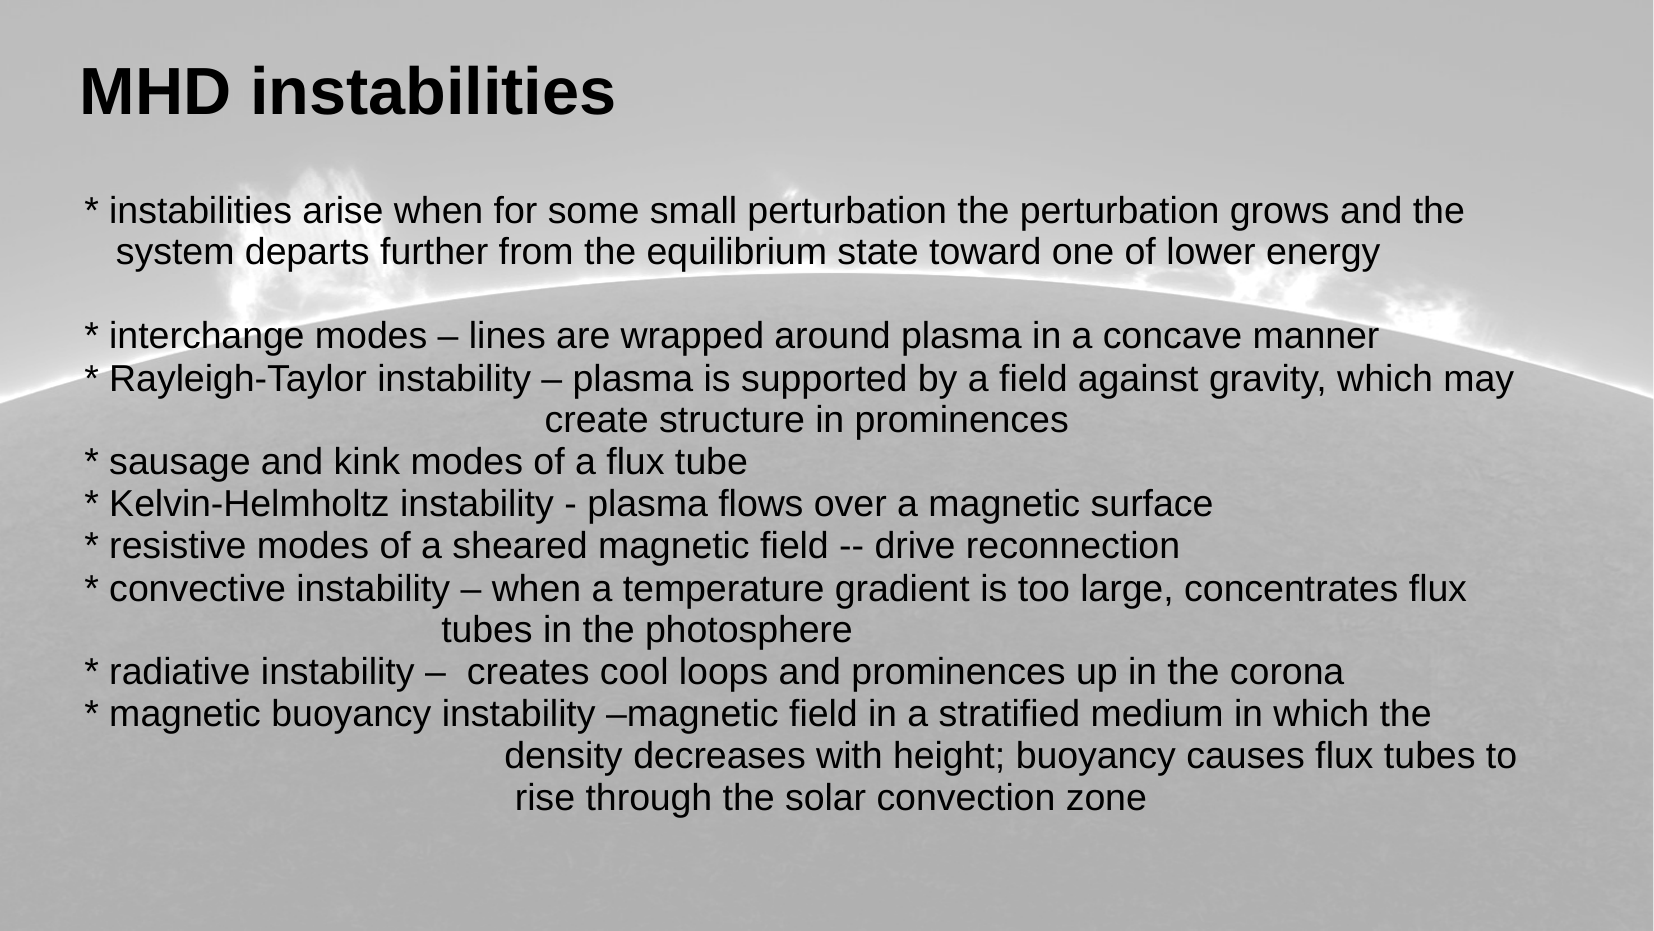

MHD instabilities
* instabilities arise when for some small perturbation the perturbation grows and the
 system departs further from the equilibrium state toward one of lower energy
* interchange modes – lines are wrapped around plasma in a concave manner
* Rayleigh-Taylor instability – plasma is supported by a field against gravity, which may create structure in prominences
* sausage and kink modes of a flux tube
* Kelvin-Helmholtz instability - plasma flows over a magnetic surface
* resistive modes of a sheared magnetic field -- drive reconnection
* convective instability – when a temperature gradient is too large, concentrates flux
 tubes in the photosphere
* radiative instability – creates cool loops and prominences up in the corona
* magnetic buoyancy instability –magnetic field in a stratified medium in which the
 density decreases with height; buoyancy causes flux tubes to
 rise through the solar convection zone